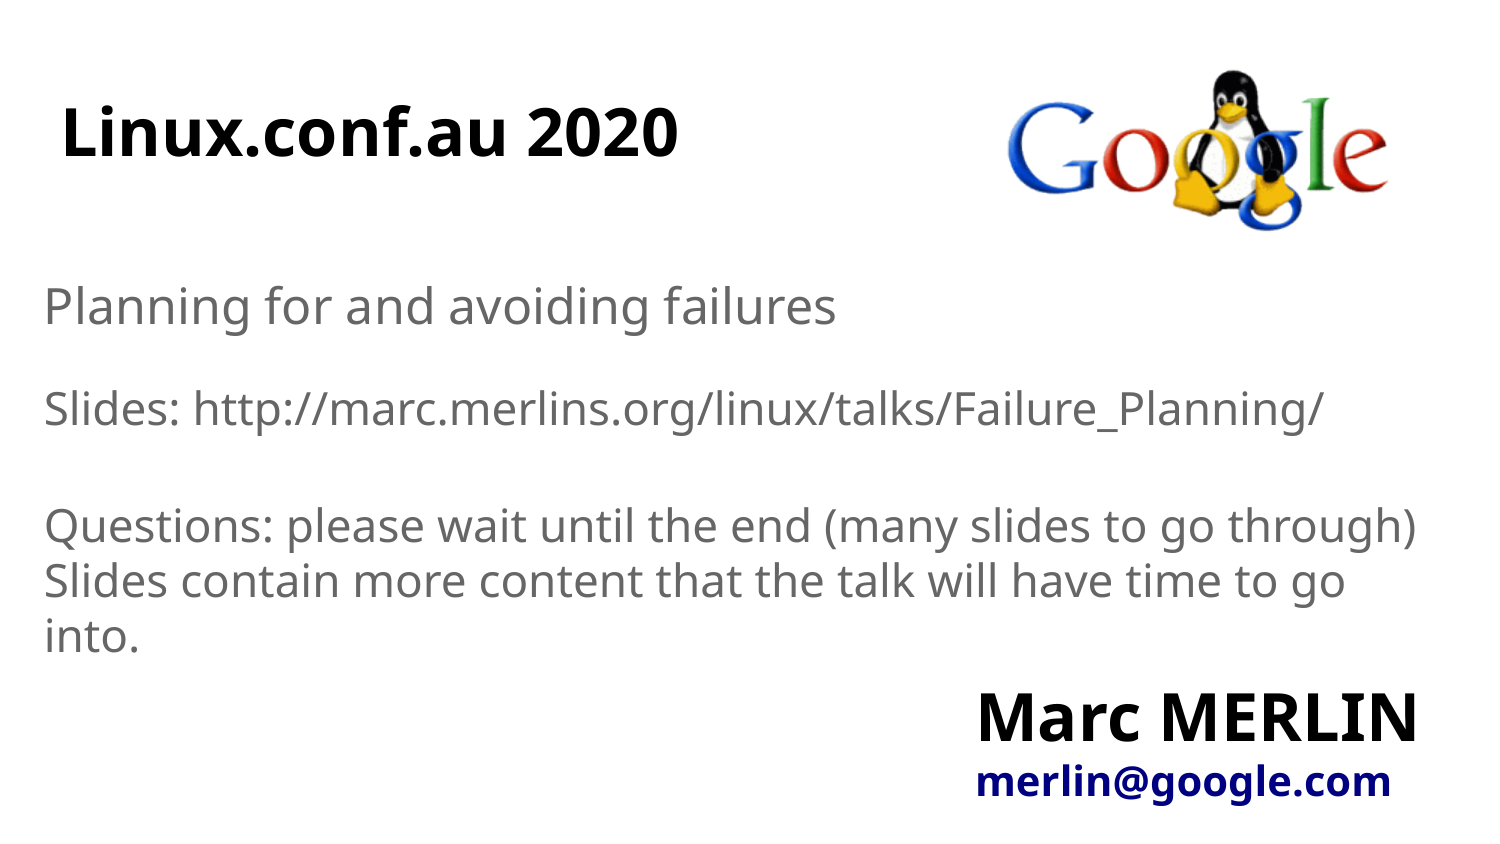

Linux.conf.au 2020
Planning for and avoiding failures
Slides: http://marc.merlins.org/linux/talks/Failure_Planning/
Questions: please wait until the end (many slides to go through)
Slides contain more content that the talk will have time to go into.
Marc MERLIN
merlin@google.com